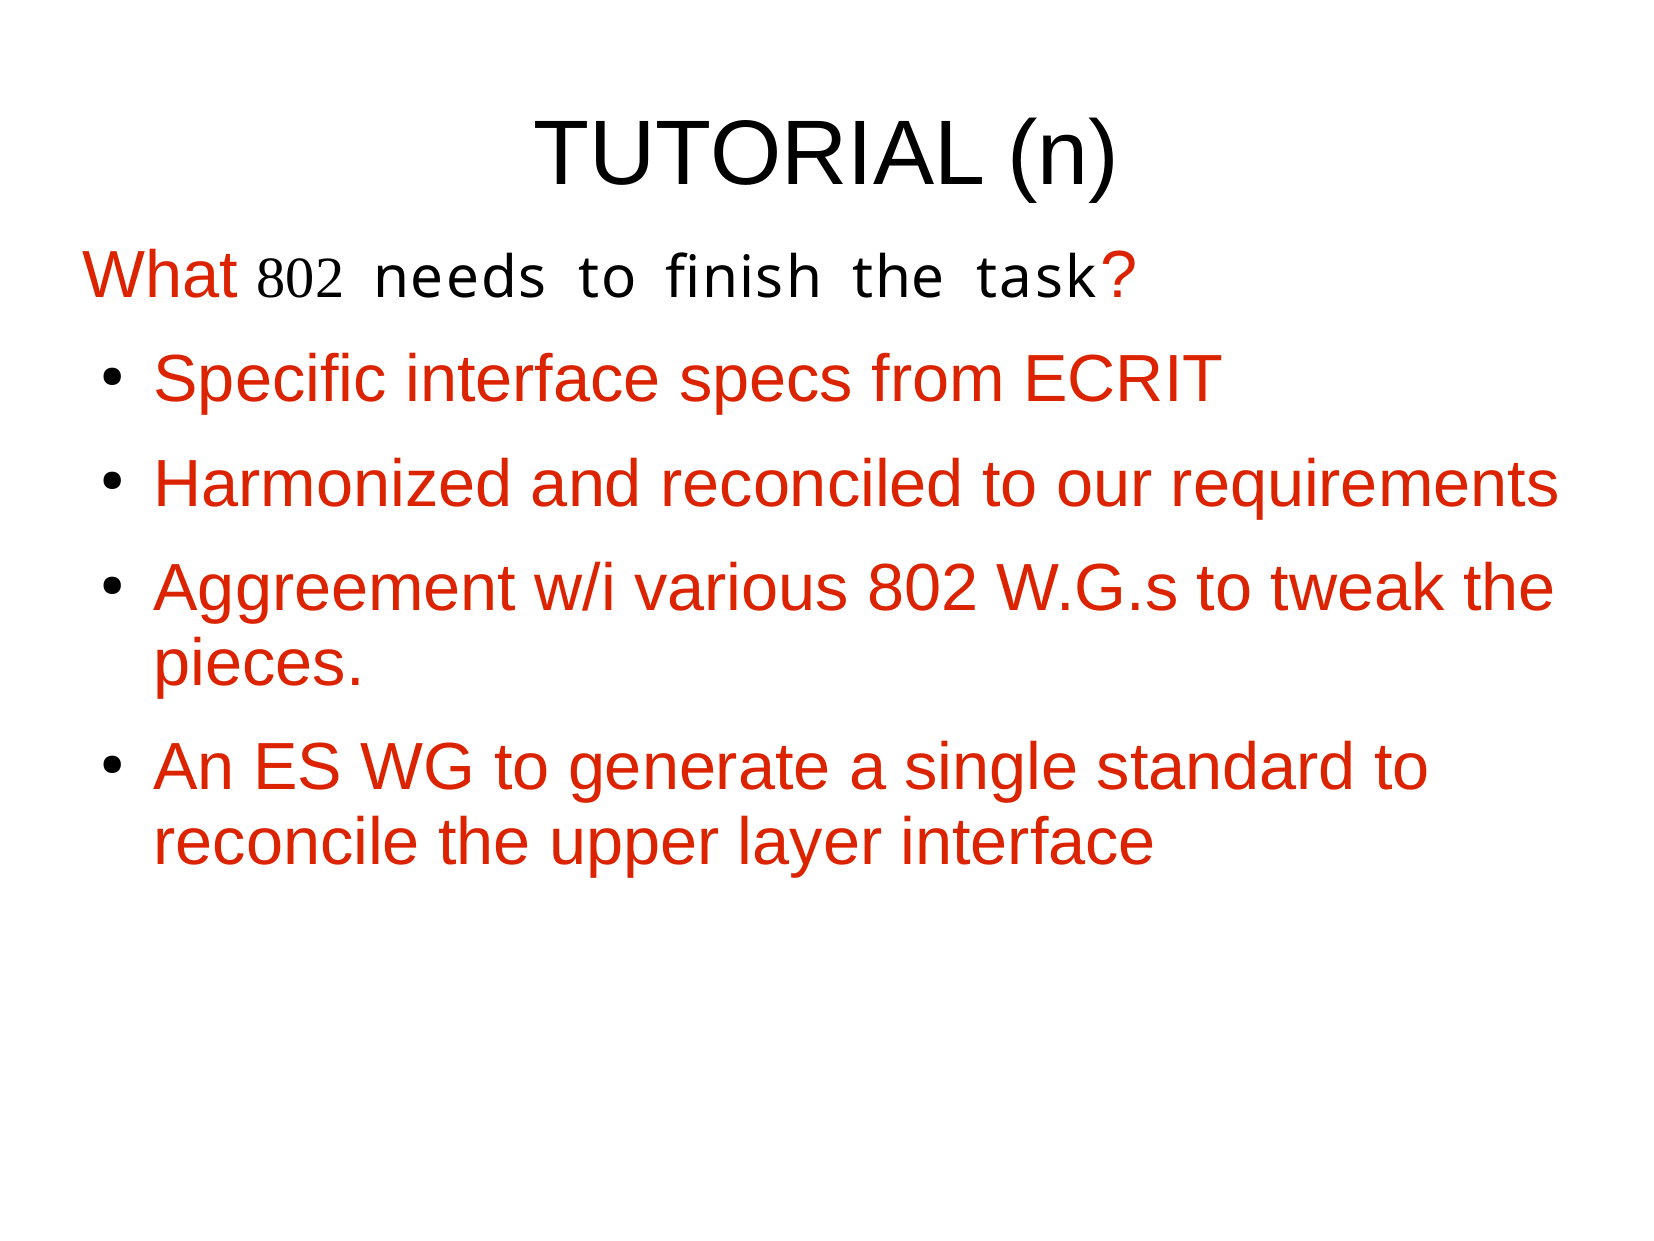

# TUTORIAL (n)
What 802 needs to finish the task?
Specific interface specs from ECRIT
Harmonized and reconciled to our requirements
Aggreement w/i various 802 W.G.s to tweak the pieces.
An ES WG to generate a single standard to reconcile the upper layer interface